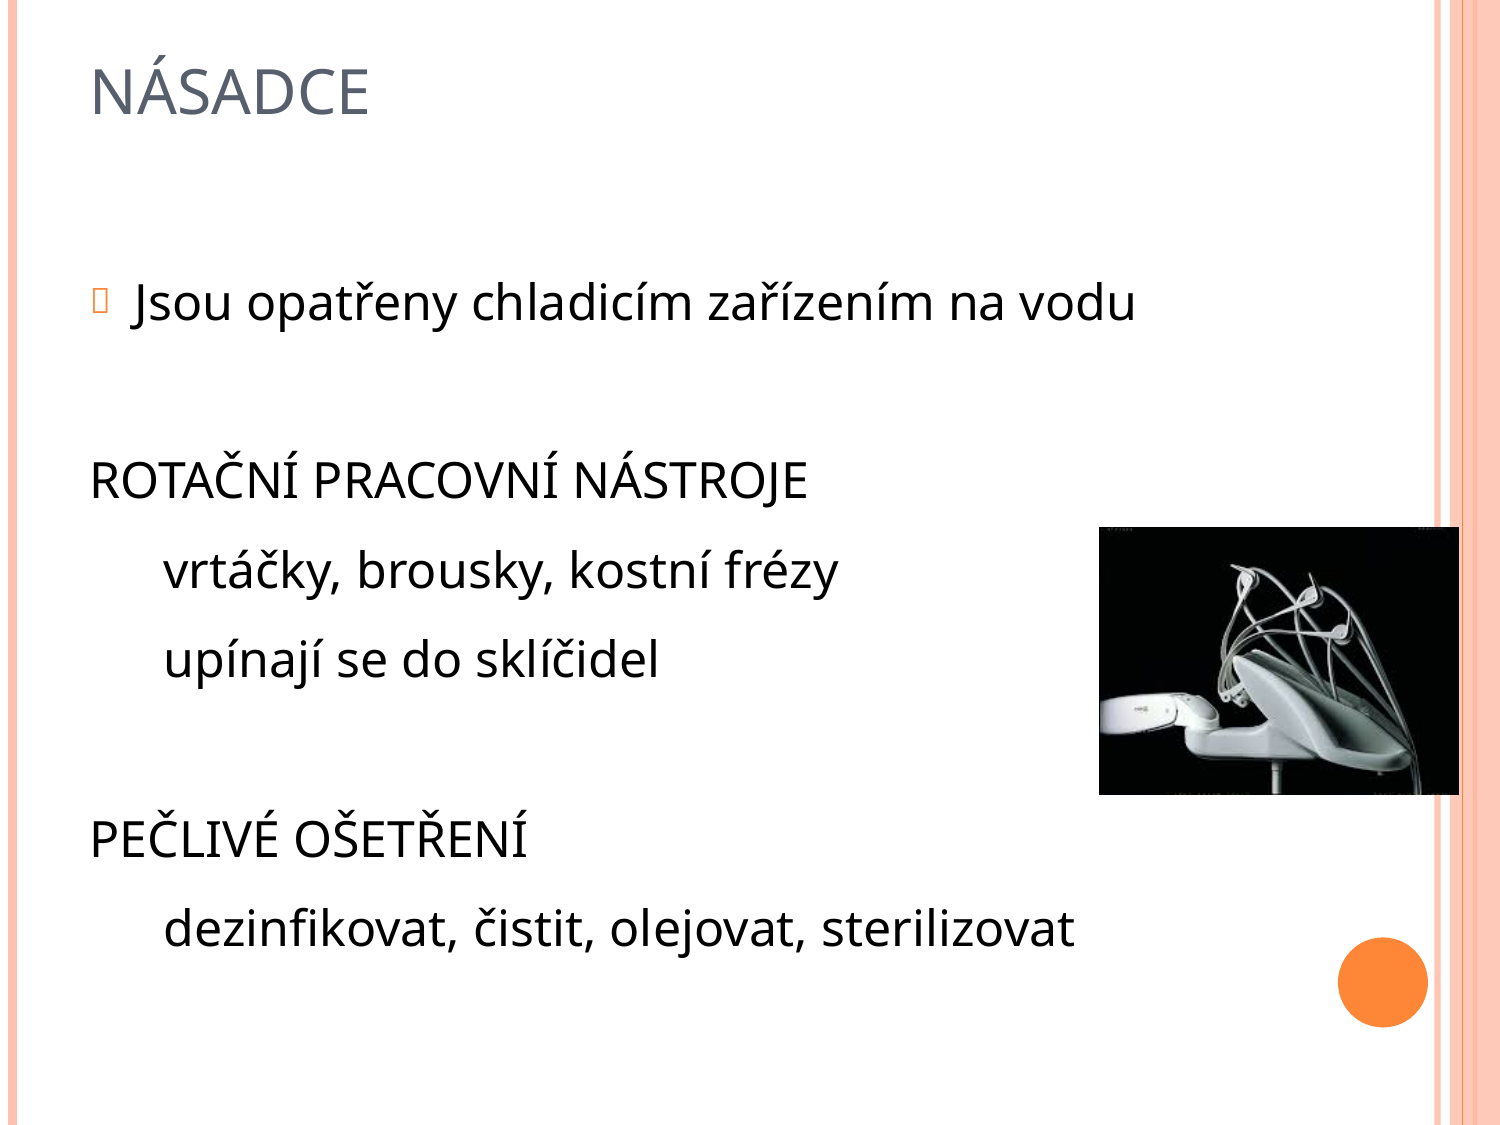

# NÁSADCE
Jsou opatřeny chladicím zařízením na vodu
ROTAČNÍ PRACOVNÍ NÁSTROJE
	vrtáčky, brousky, kostní frézy
	upínají se do sklíčidel
PEČLIVÉ OŠETŘENÍ
	dezinfikovat, čistit, olejovat, sterilizovat